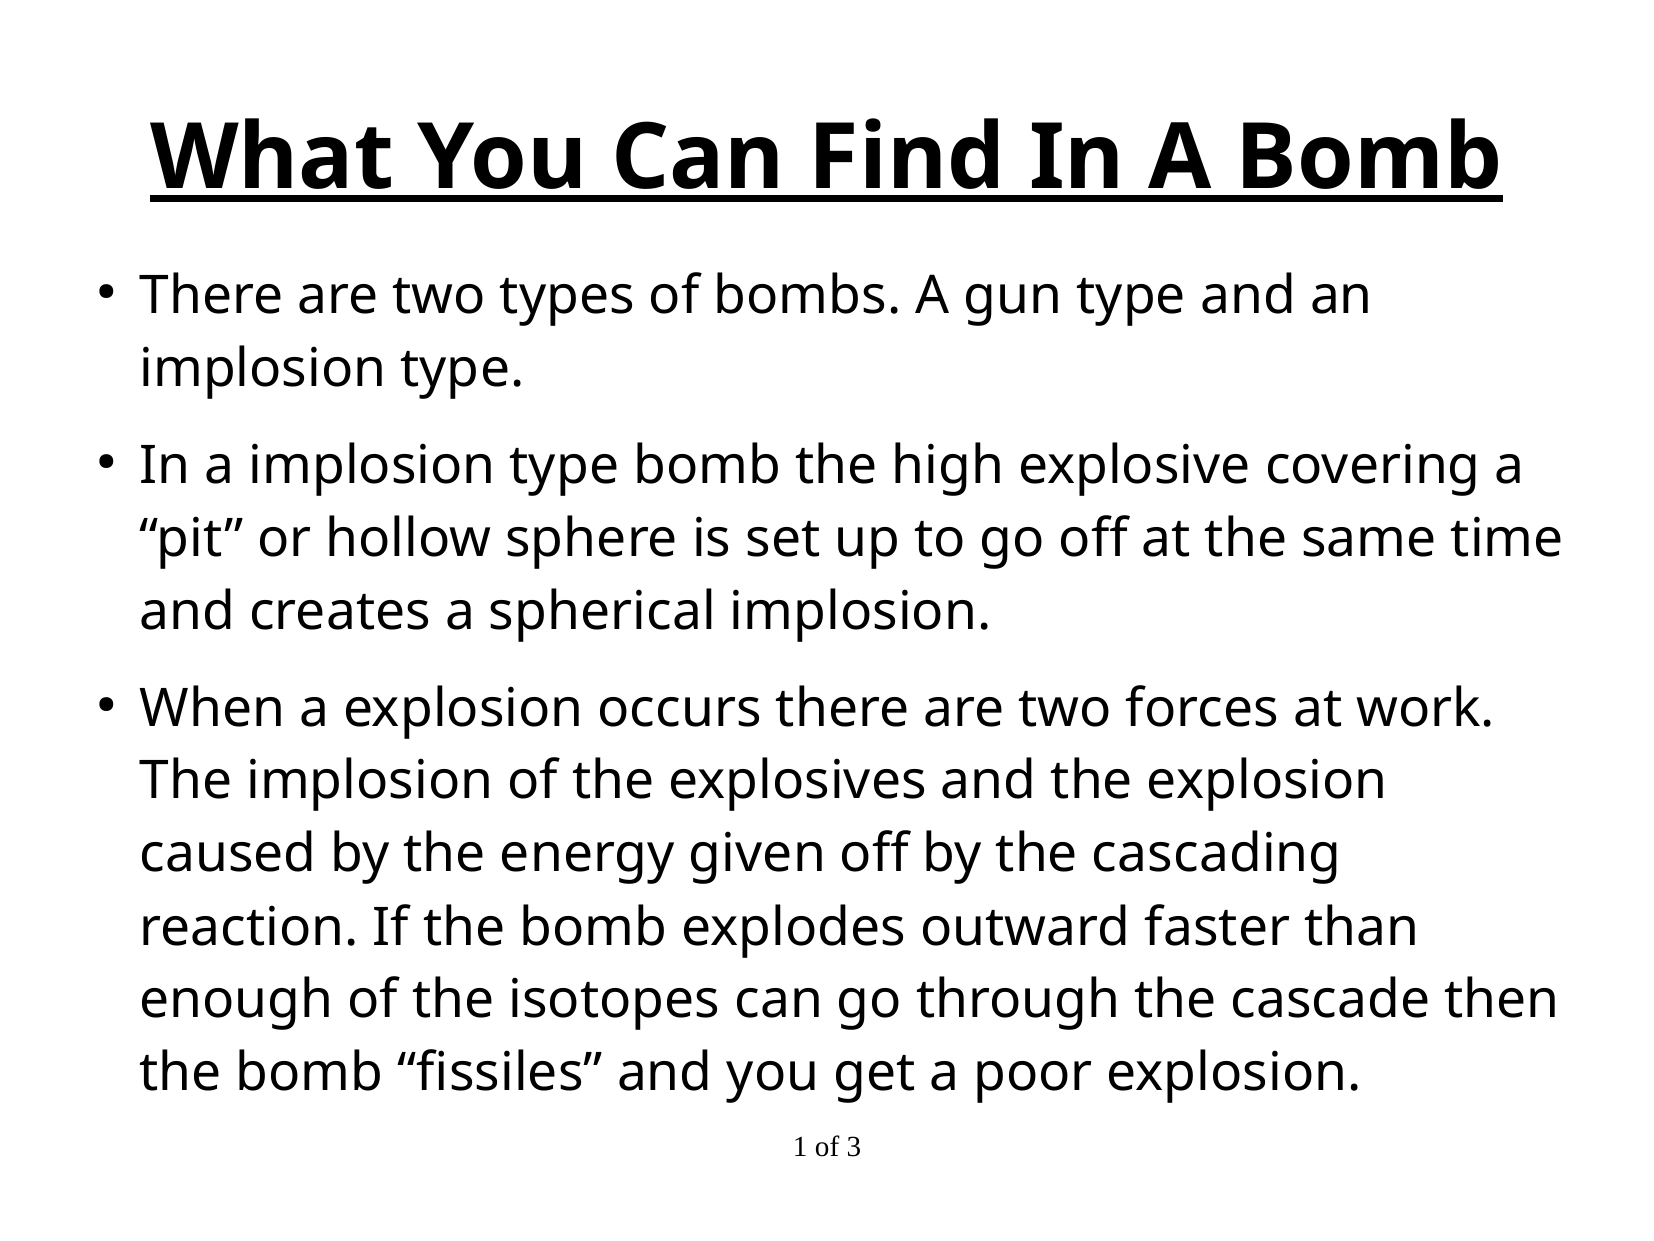

# What You Can Find In A Bomb
There are two types of bombs. A gun type and an implosion type.
In a implosion type bomb the high explosive covering a “pit” or hollow sphere is set up to go off at the same time and creates a spherical implosion.
When a explosion occurs there are two forces at work. The implosion of the explosives and the explosion caused by the energy given off by the cascading reaction. If the bomb explodes outward faster than enough of the isotopes can go through the cascade then the bomb “fissiles” and you get a poor explosion.
1 of 3